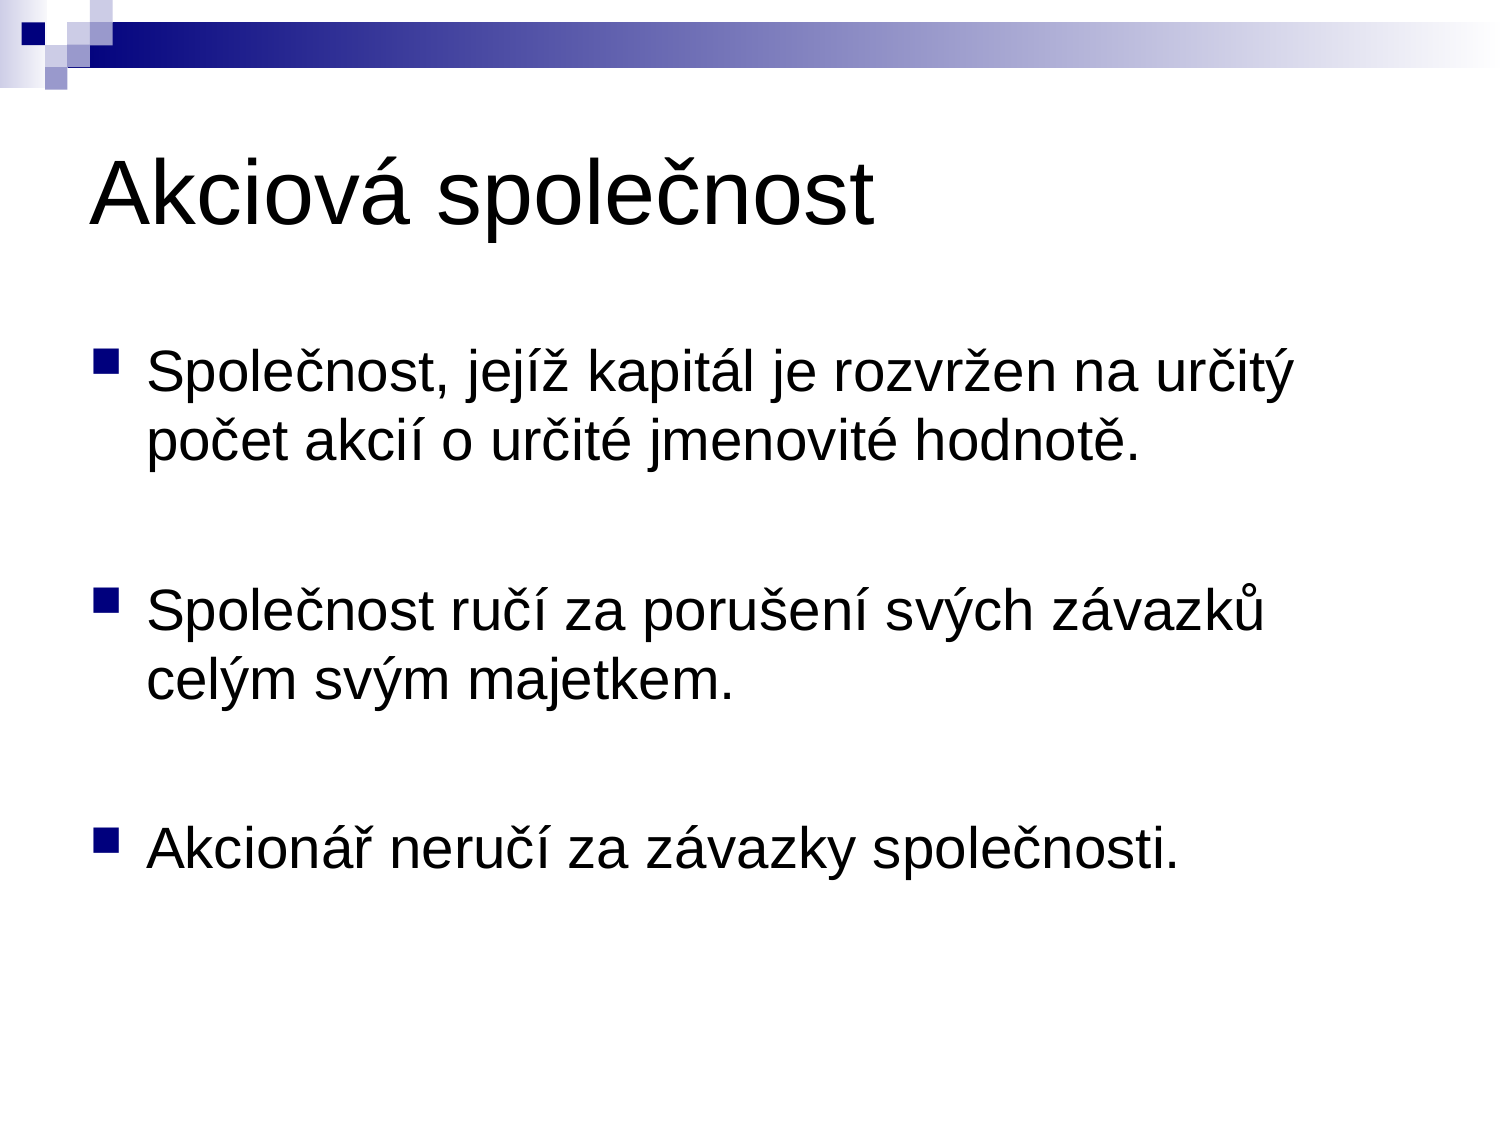

# Akciová společnost
Společnost, jejíž kapitál je rozvržen na určitý počet akcií o určité jmenovité hodnotě.
Společnost ručí za porušení svých závazků celým svým majetkem.
Akcionář neručí za závazky společnosti.